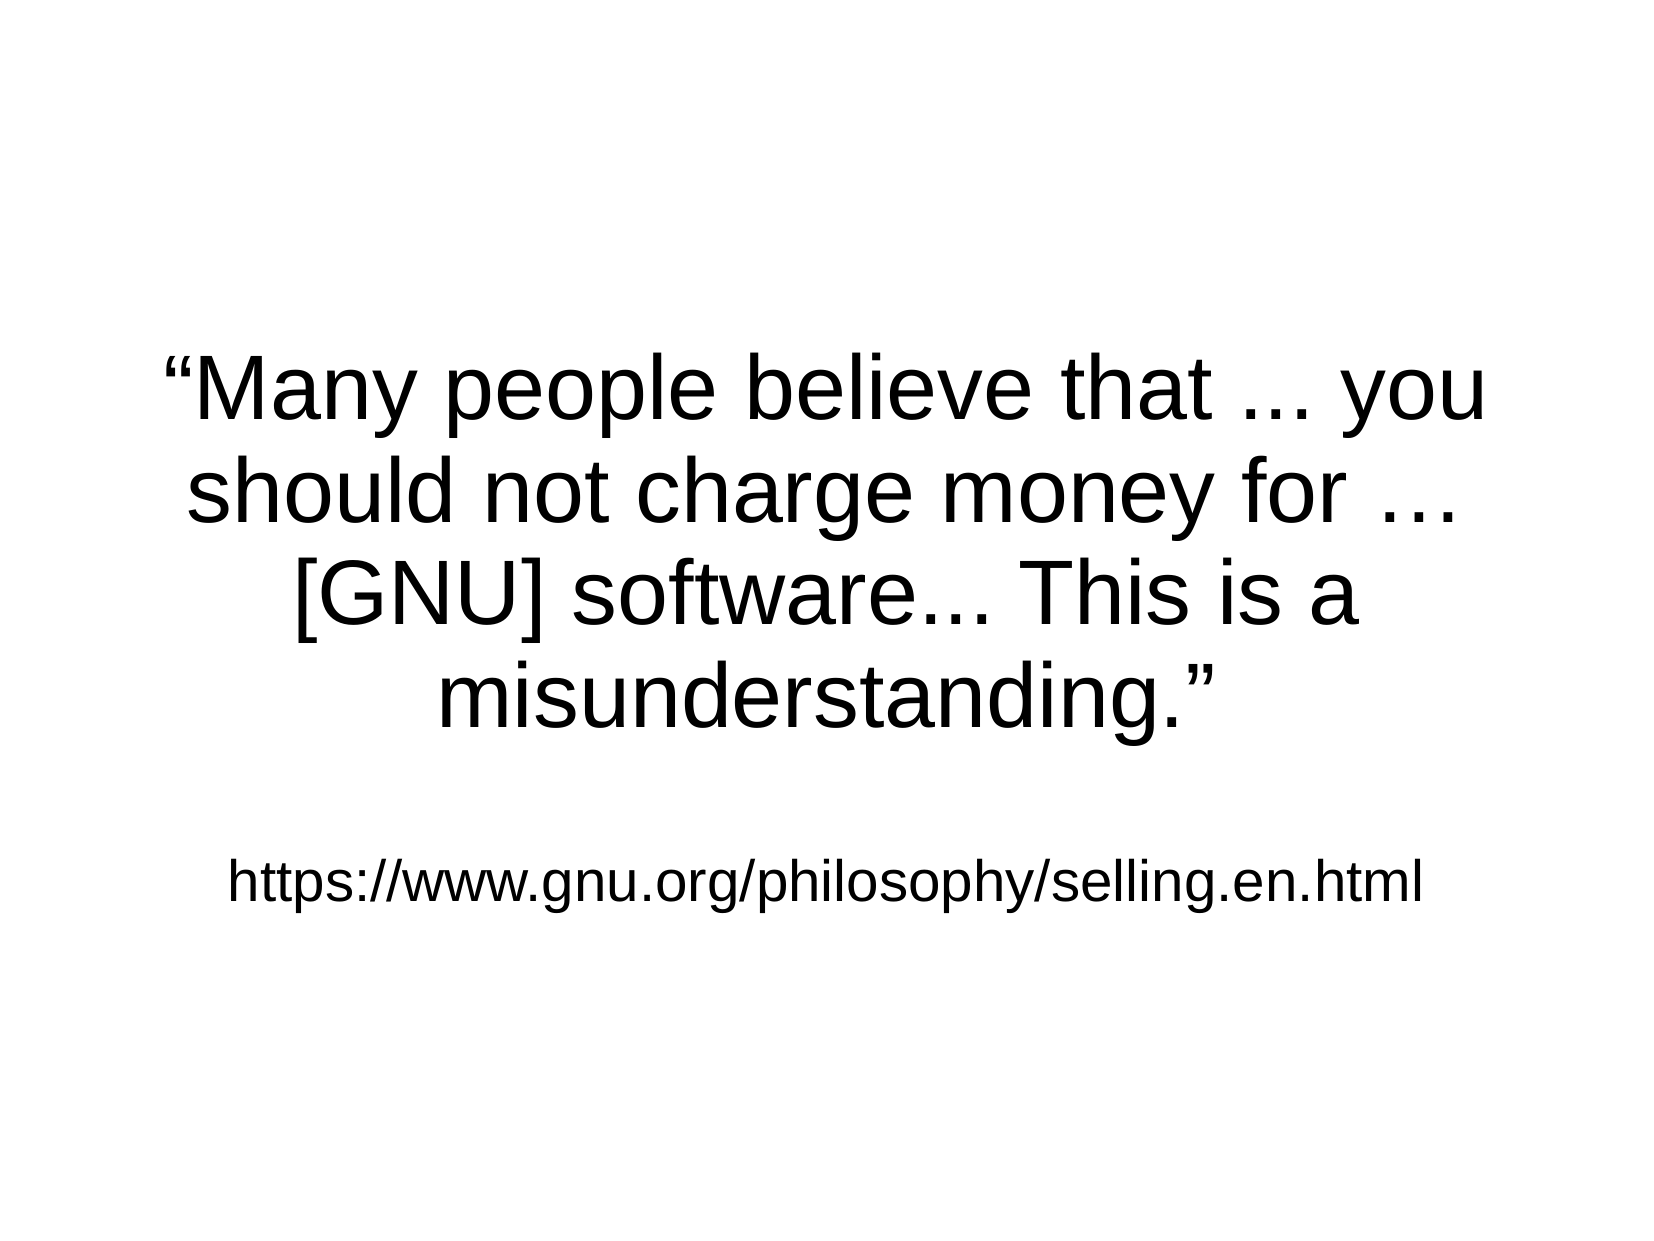

# “Many people believe that ... you should not charge money for … [GNU] software... This is a misunderstanding.” https://www.gnu.org/philosophy/selling.en.html